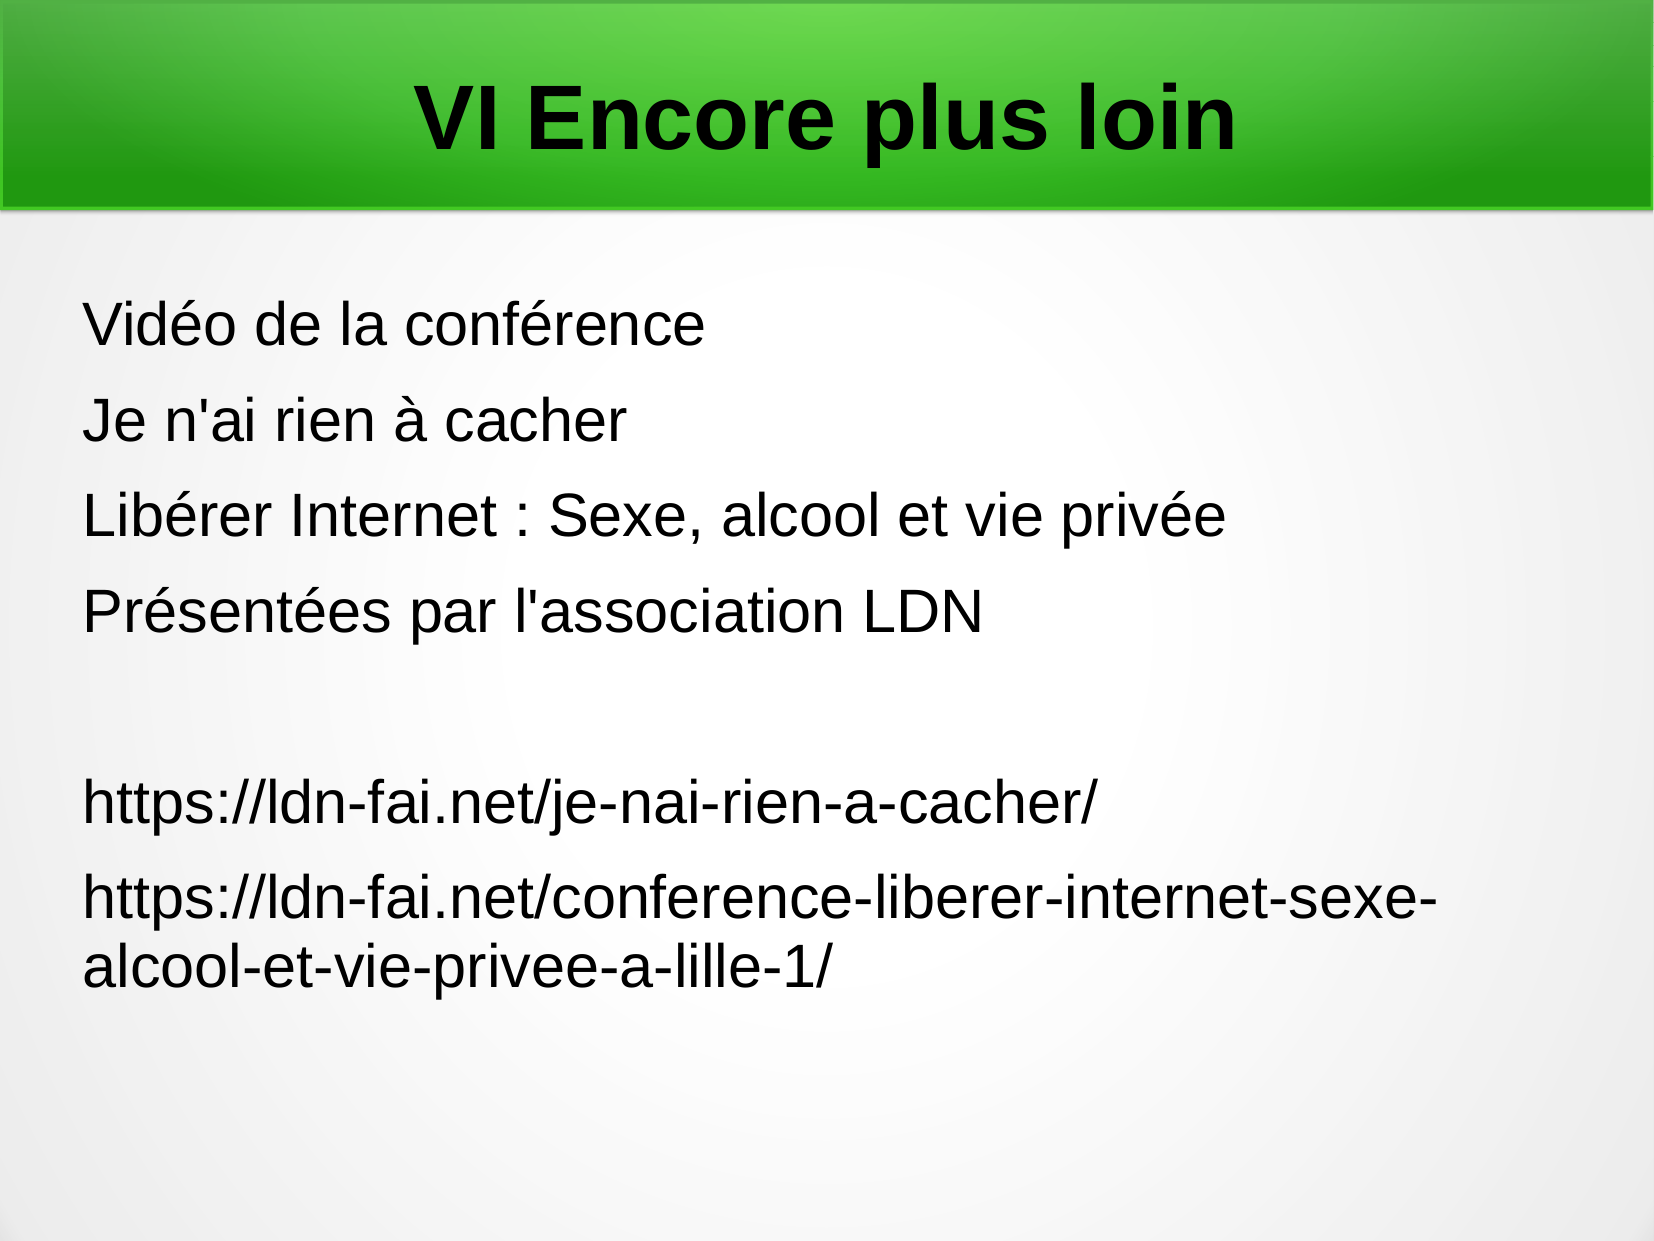

# VI Encore plus loin
Vidéo de la conférence
Je n'ai rien à cacher
Libérer Internet : Sexe, alcool et vie privée
Présentées par l'association LDN
https://ldn-fai.net/je-nai-rien-a-cacher/
https://ldn-fai.net/conference-liberer-internet-sexe-alcool-et-vie-privee-a-lille-1/